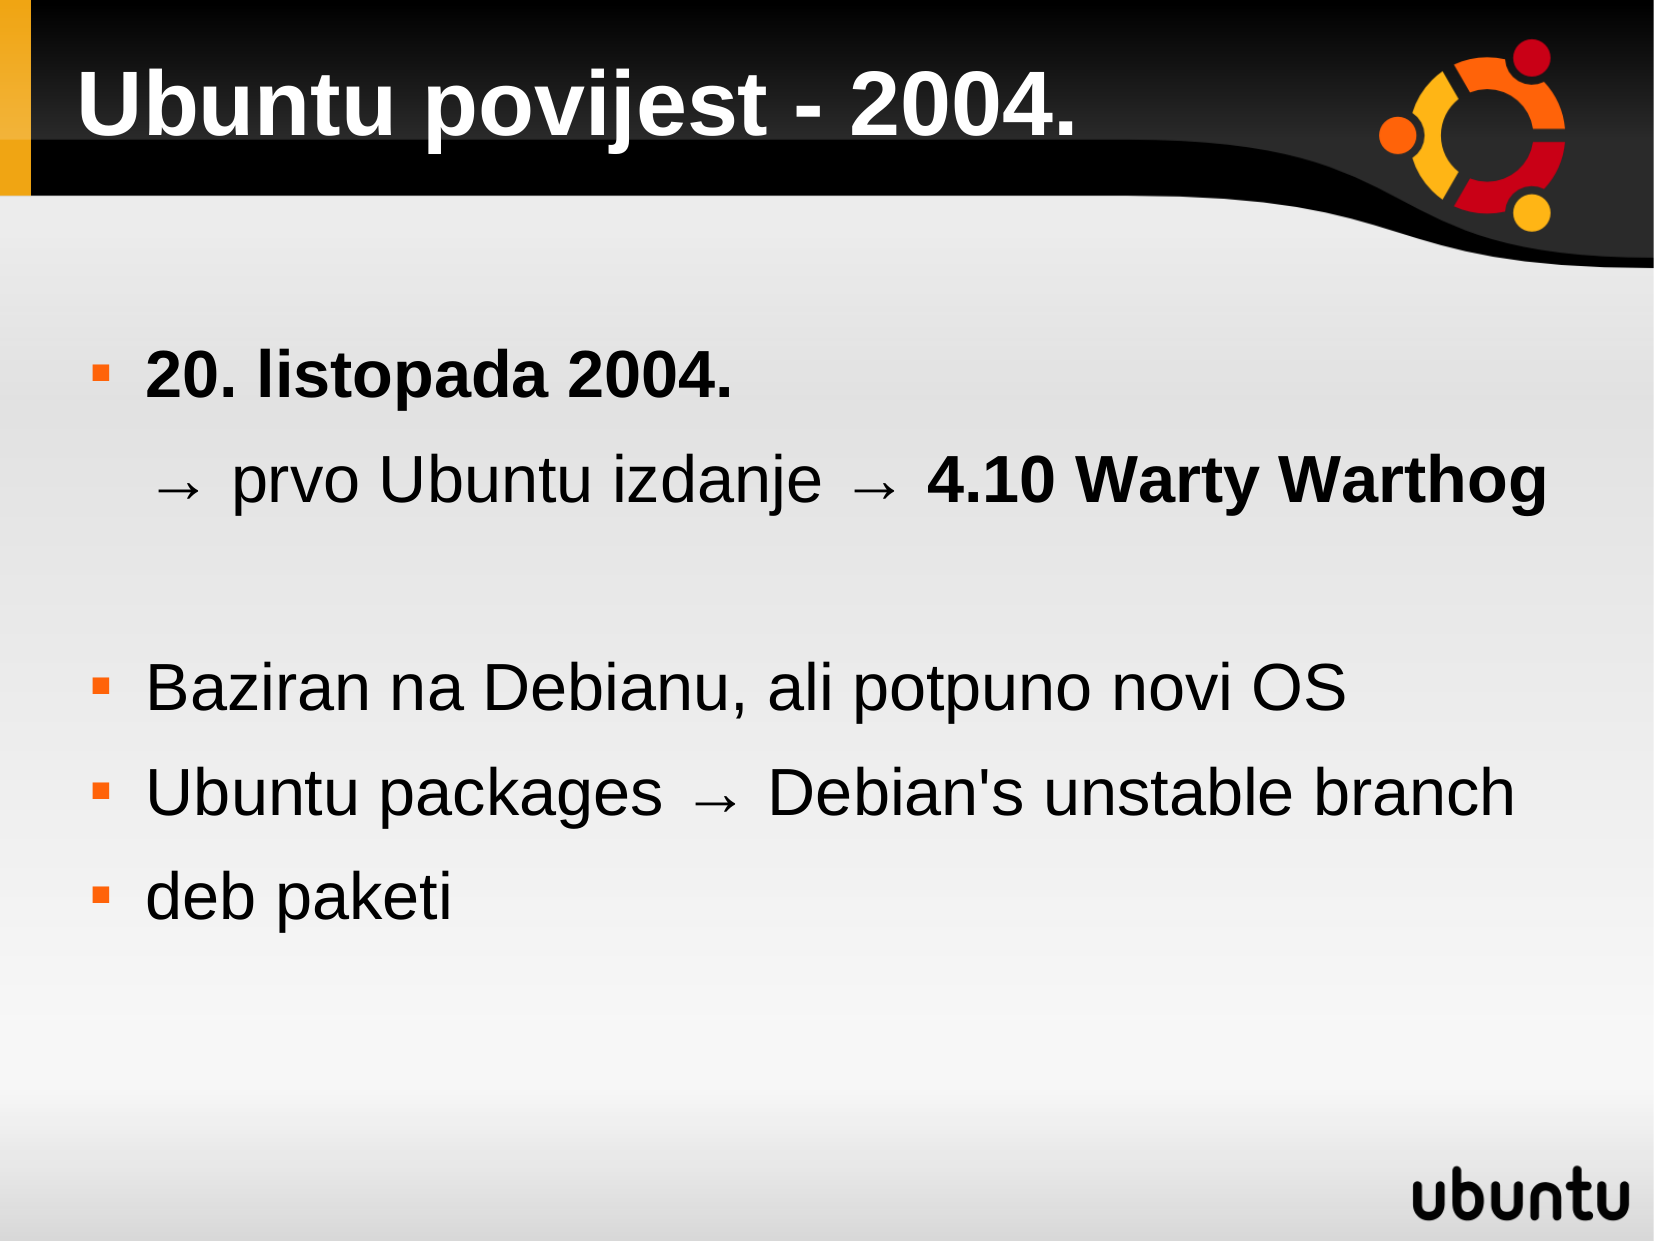

# Ubuntu povijest - 2004.
20. listopada 2004.
→ prvo Ubuntu izdanje → 4.10 Warty Warthog
Baziran na Debianu, ali potpuno novi OS
Ubuntu packages → Debian's unstable branch
deb paketi